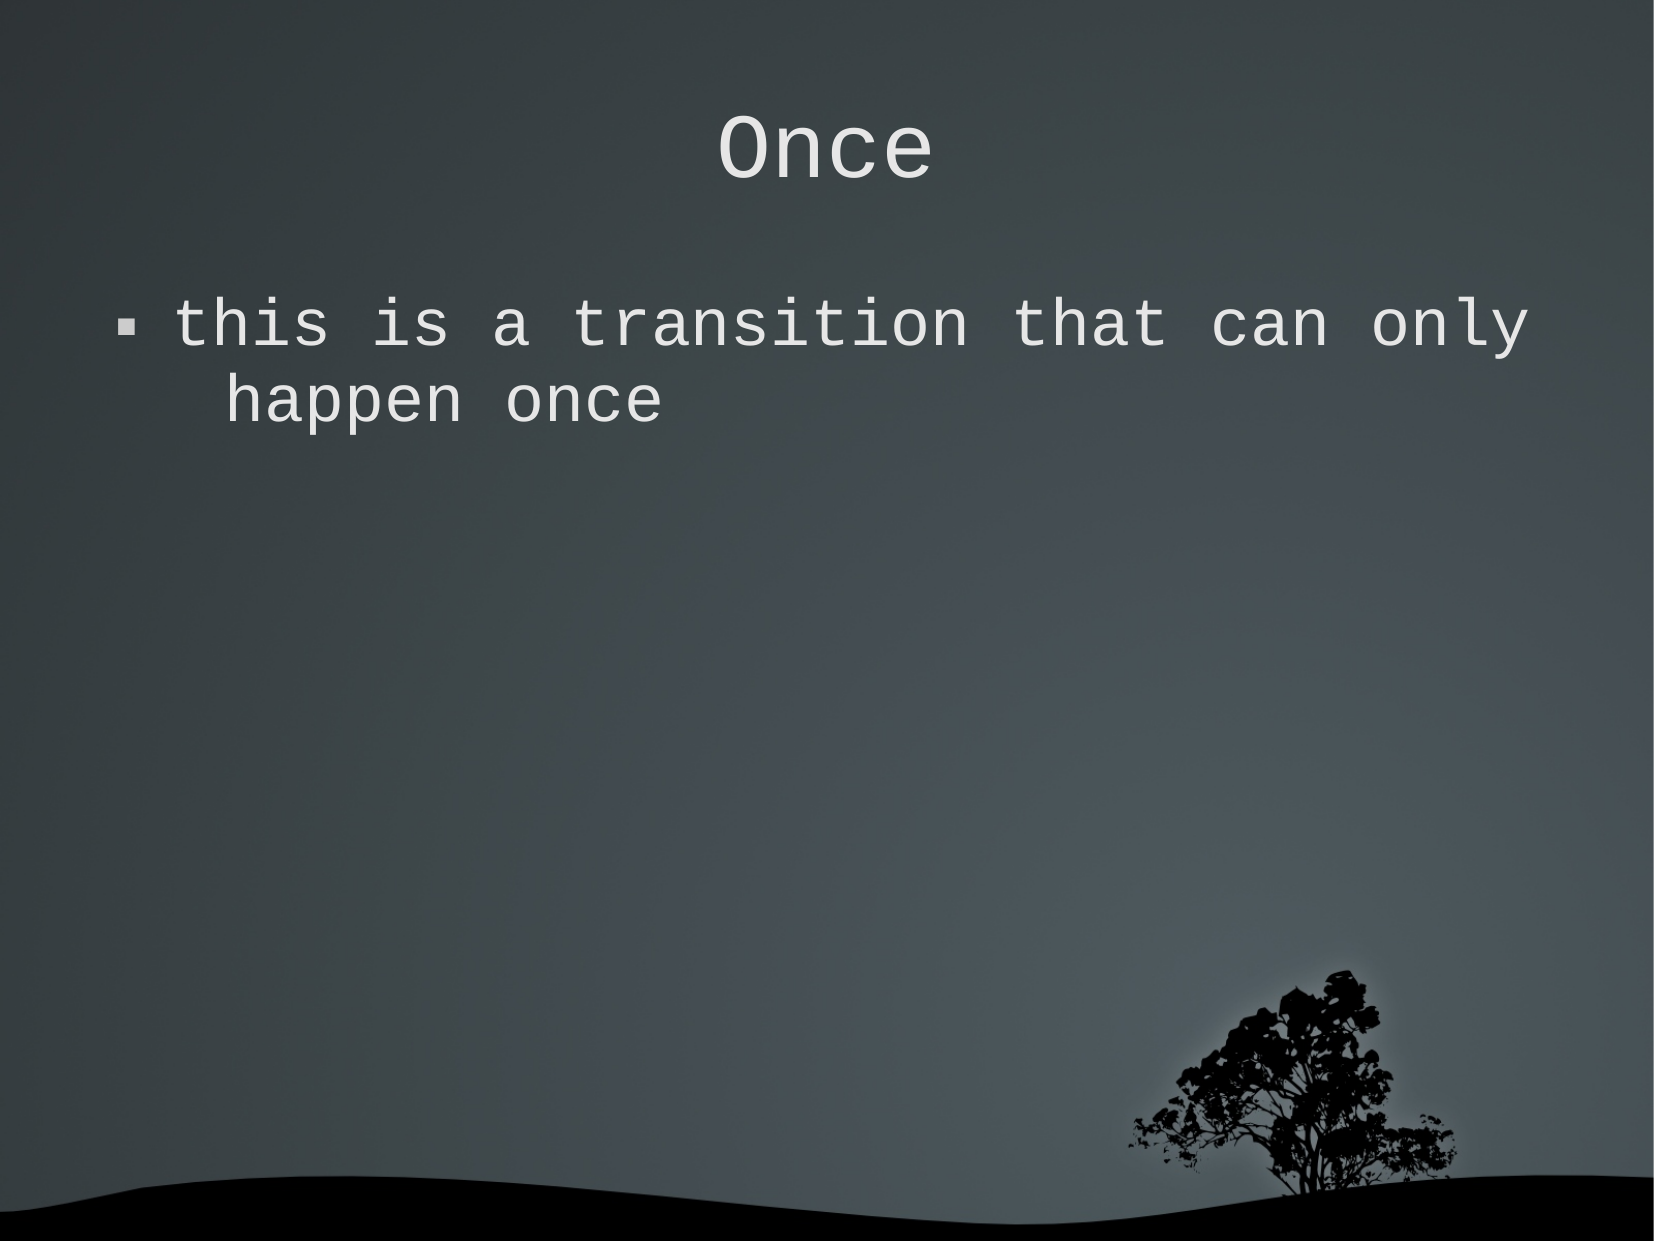

# Once
this is a transition that can only happen once